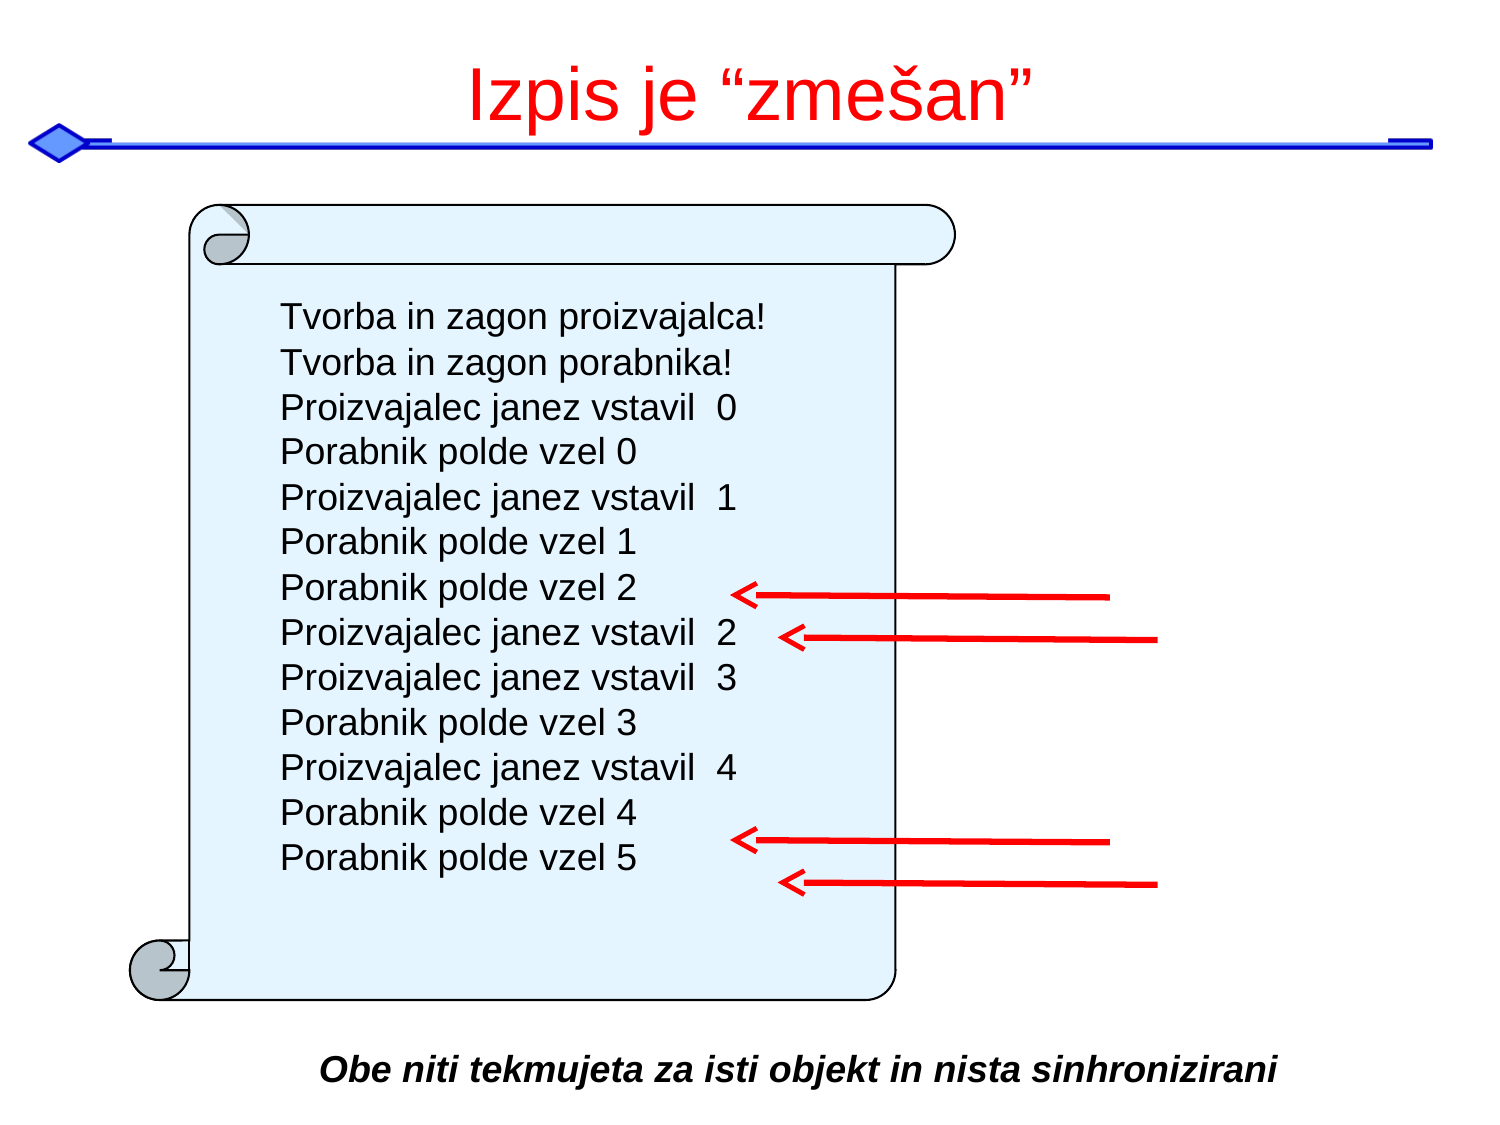

# Izpis je “zmešan”
Tvorba in zagon proizvajalca!
Tvorba in zagon porabnika!
Proizvajalec janez vstavil 0
Porabnik polde vzel 0
Proizvajalec janez vstavil 1
Porabnik polde vzel 1
Porabnik polde vzel 2
Proizvajalec janez vstavil 2
Proizvajalec janez vstavil 3
Porabnik polde vzel 3
Proizvajalec janez vstavil 4
Porabnik polde vzel 4
Porabnik polde vzel 5
Obe niti tekmujeta za isti objekt in nista sinhronizirani